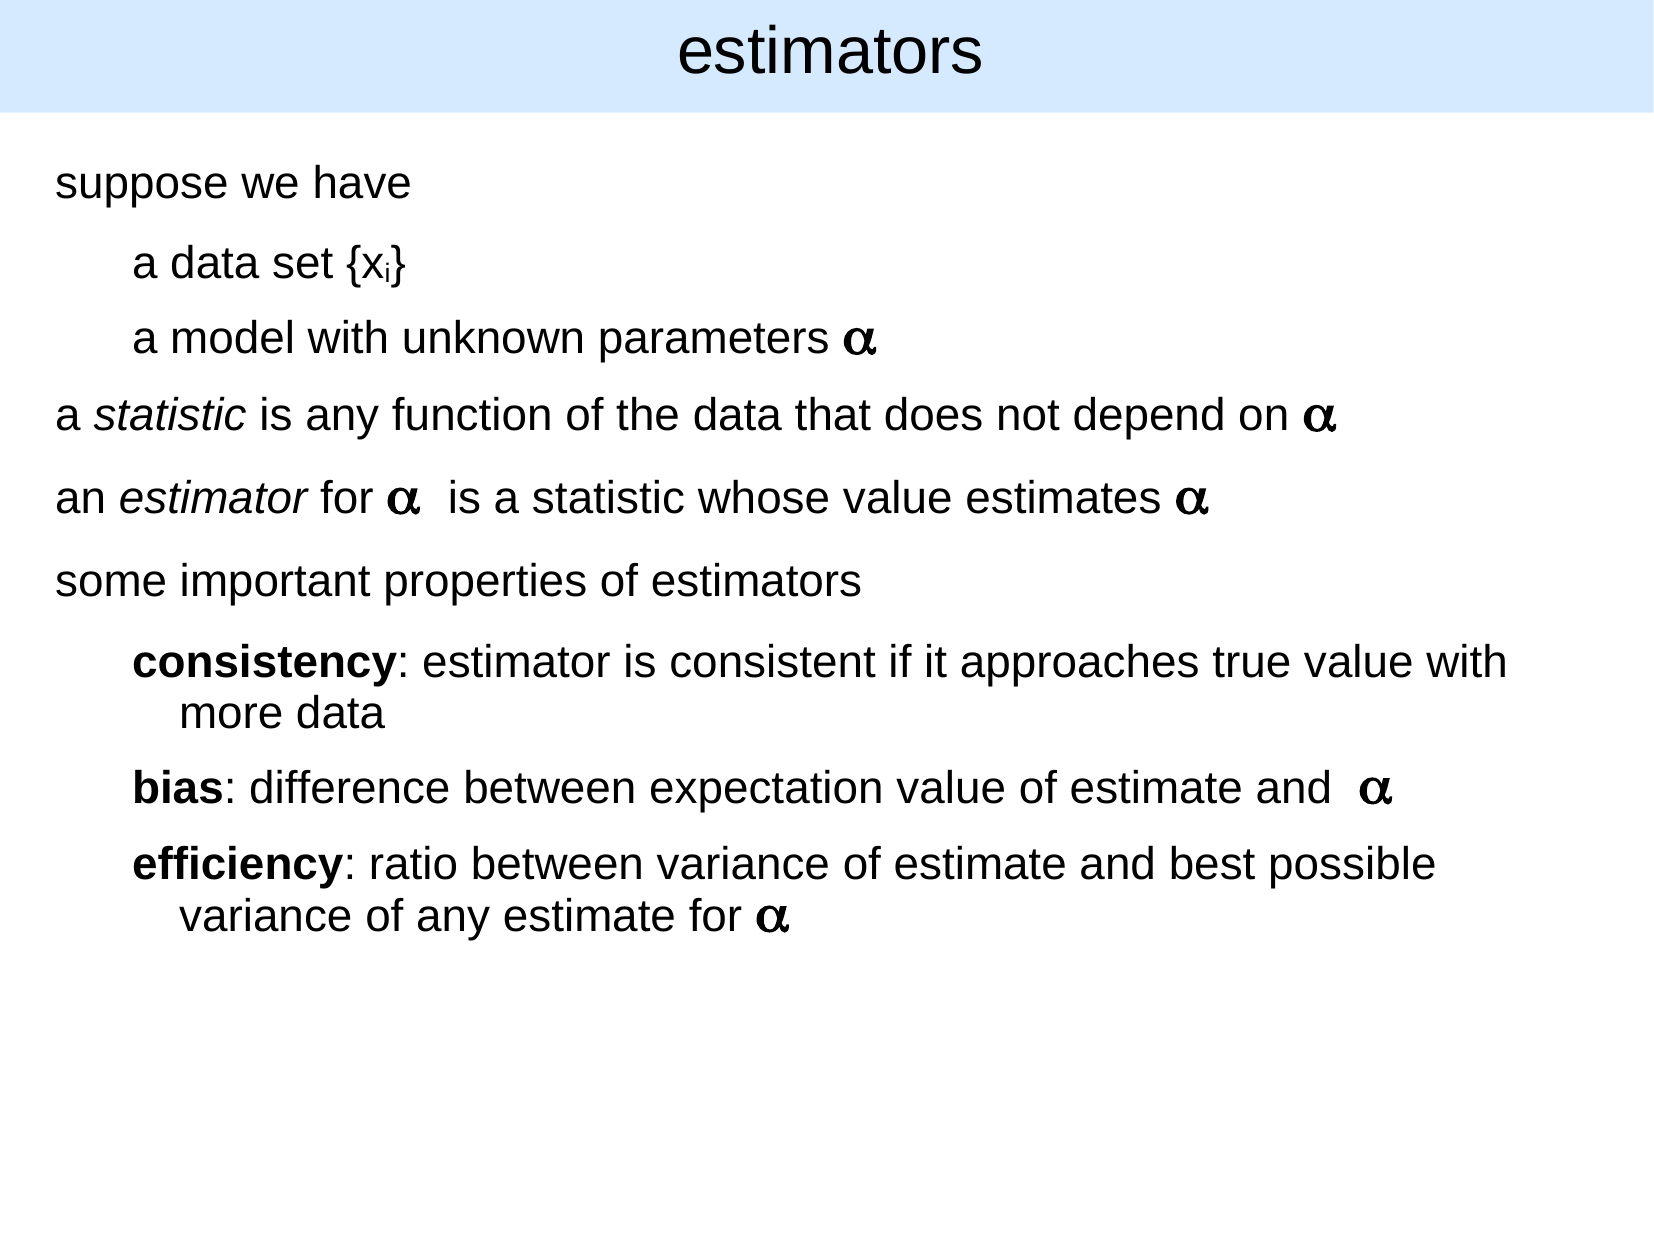

# estimators
suppose we have
a data set {xi}
a model with unknown parameters 
a statistic is any function of the data that does not depend on 
an estimator for  is a statistic whose value estimates 
some important properties of estimators
consistency: estimator is consistent if it approaches true value with more data
bias: difference between expectation value of estimate and 
efficiency: ratio between variance of estimate and best possible variance of any estimate for 